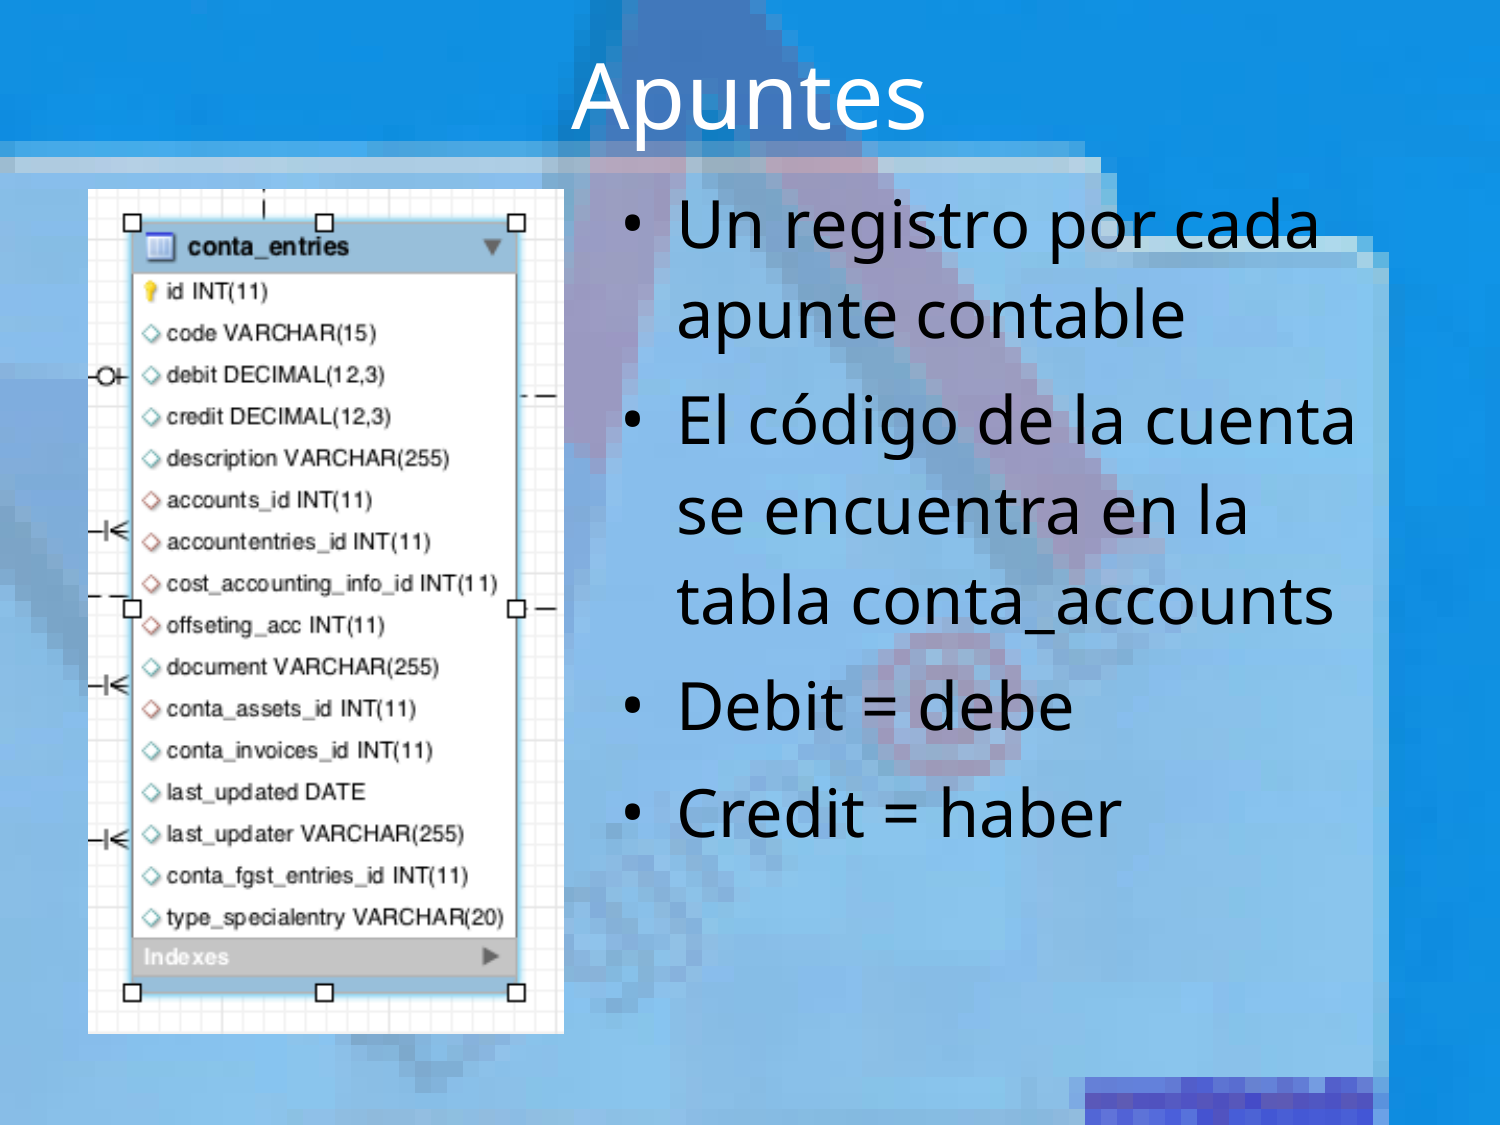

# Apuntes
Un registro por cada apunte contable
El código de la cuenta se encuentra en la tabla conta_accounts
Debit = debe
Credit = haber